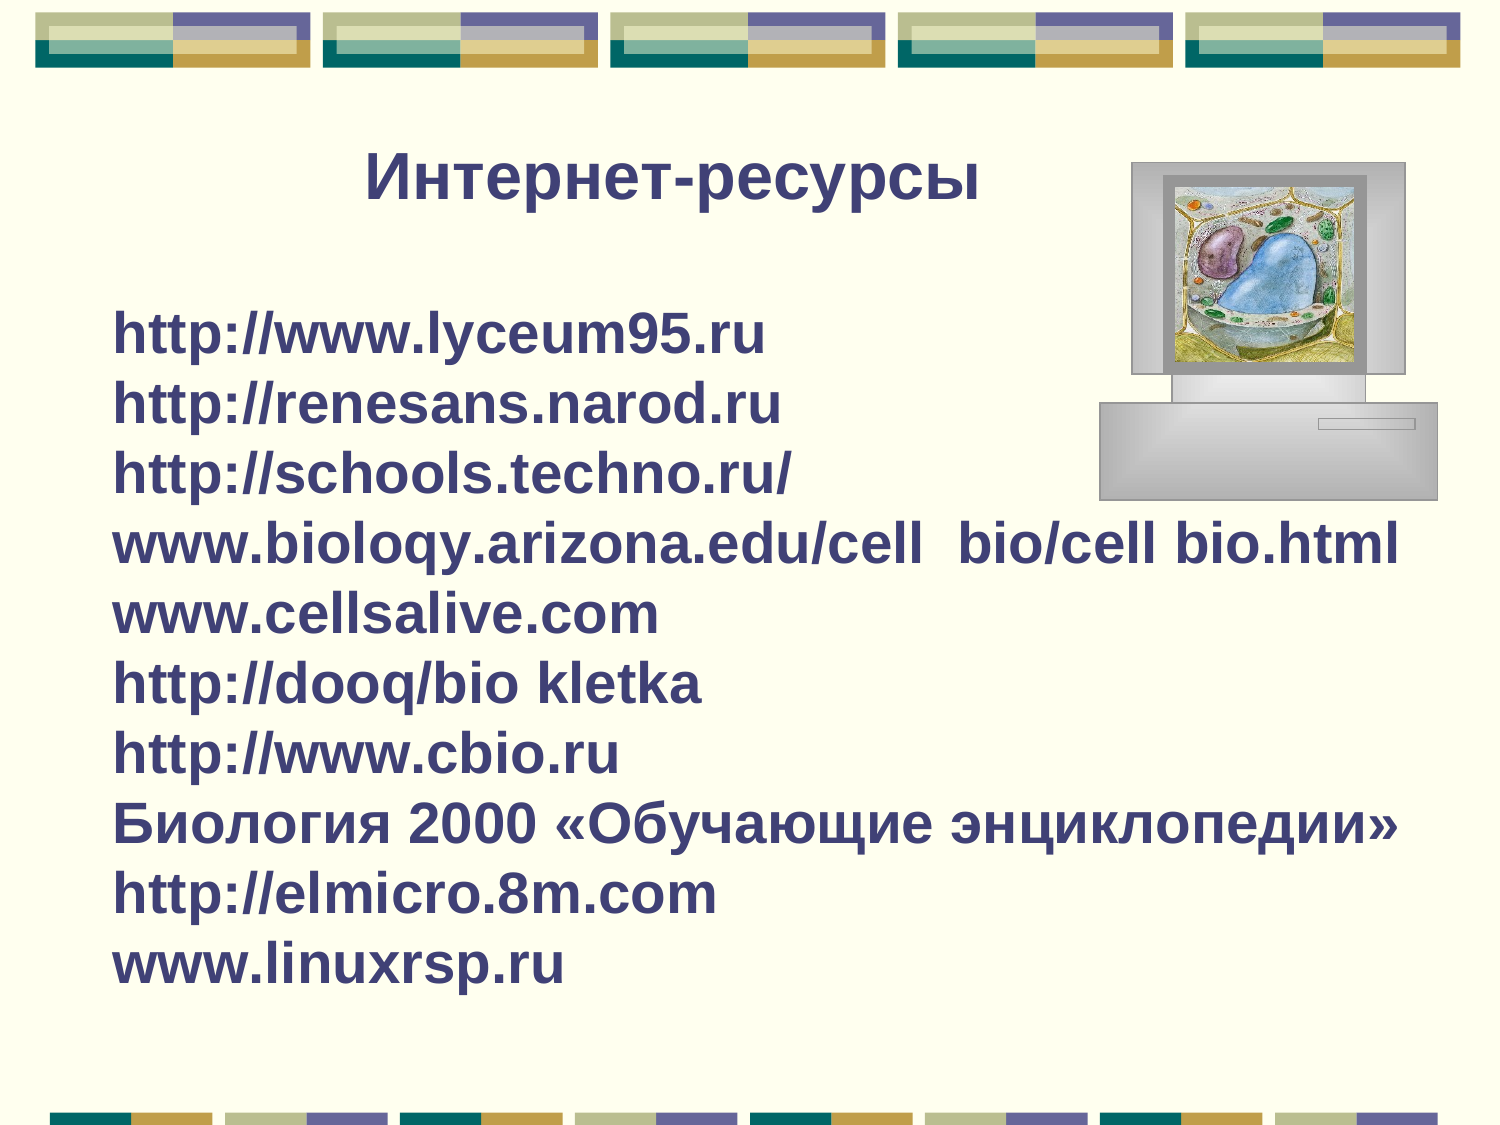

Интернет-ресурсы
http://www.lyceum95.ru
http://renesans.narod.ru
http://schools.techno.ru/
www.bioloqy.arizona.edu/cell bio/cell bio.html
www.cellsalive.com
http://dooq/bio kletka
http://www.cbio.ru
Биология 2000 «Обучающие энциклопедии»
http://elmicro.8m.com
www.linuxrsp.ru